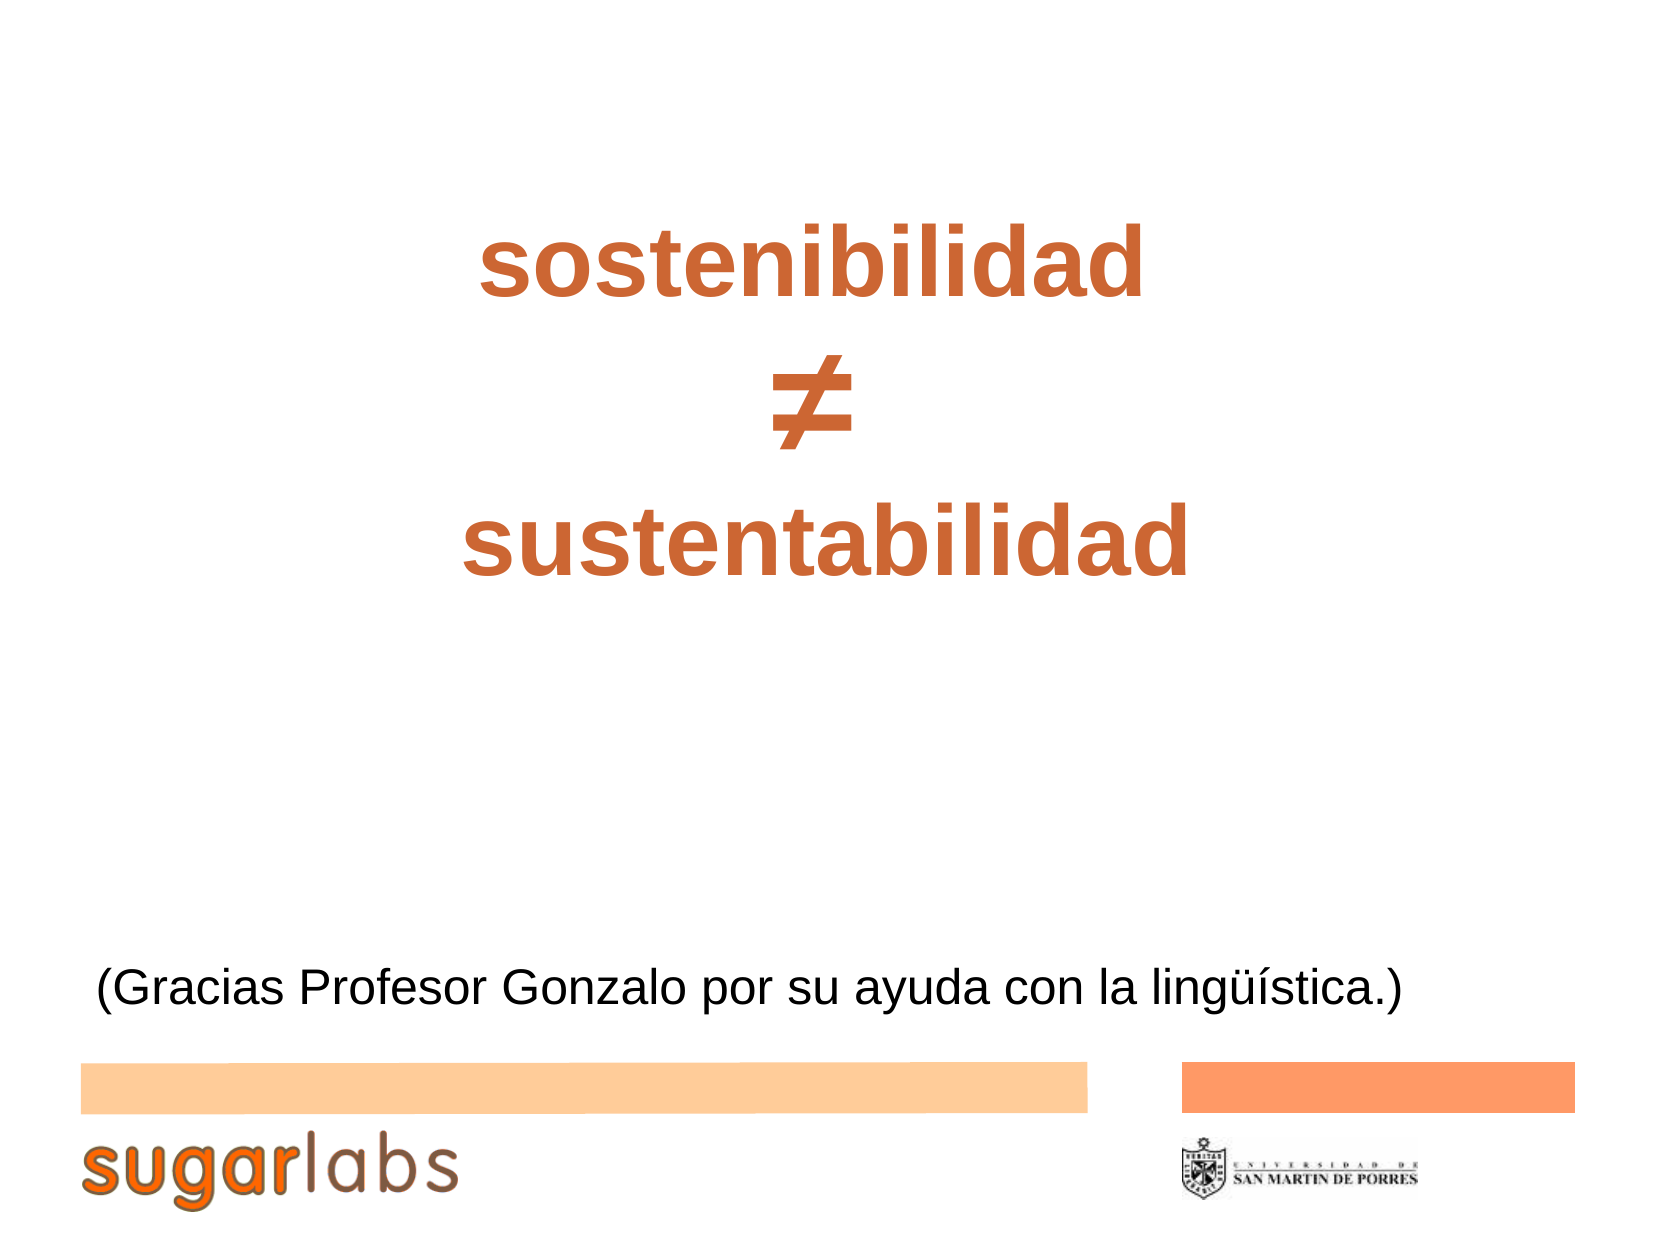

# sostenibilidad ≠ sustentabilidad
(Gracias Profesor Gonzalo por su ayuda con la lingüística.)